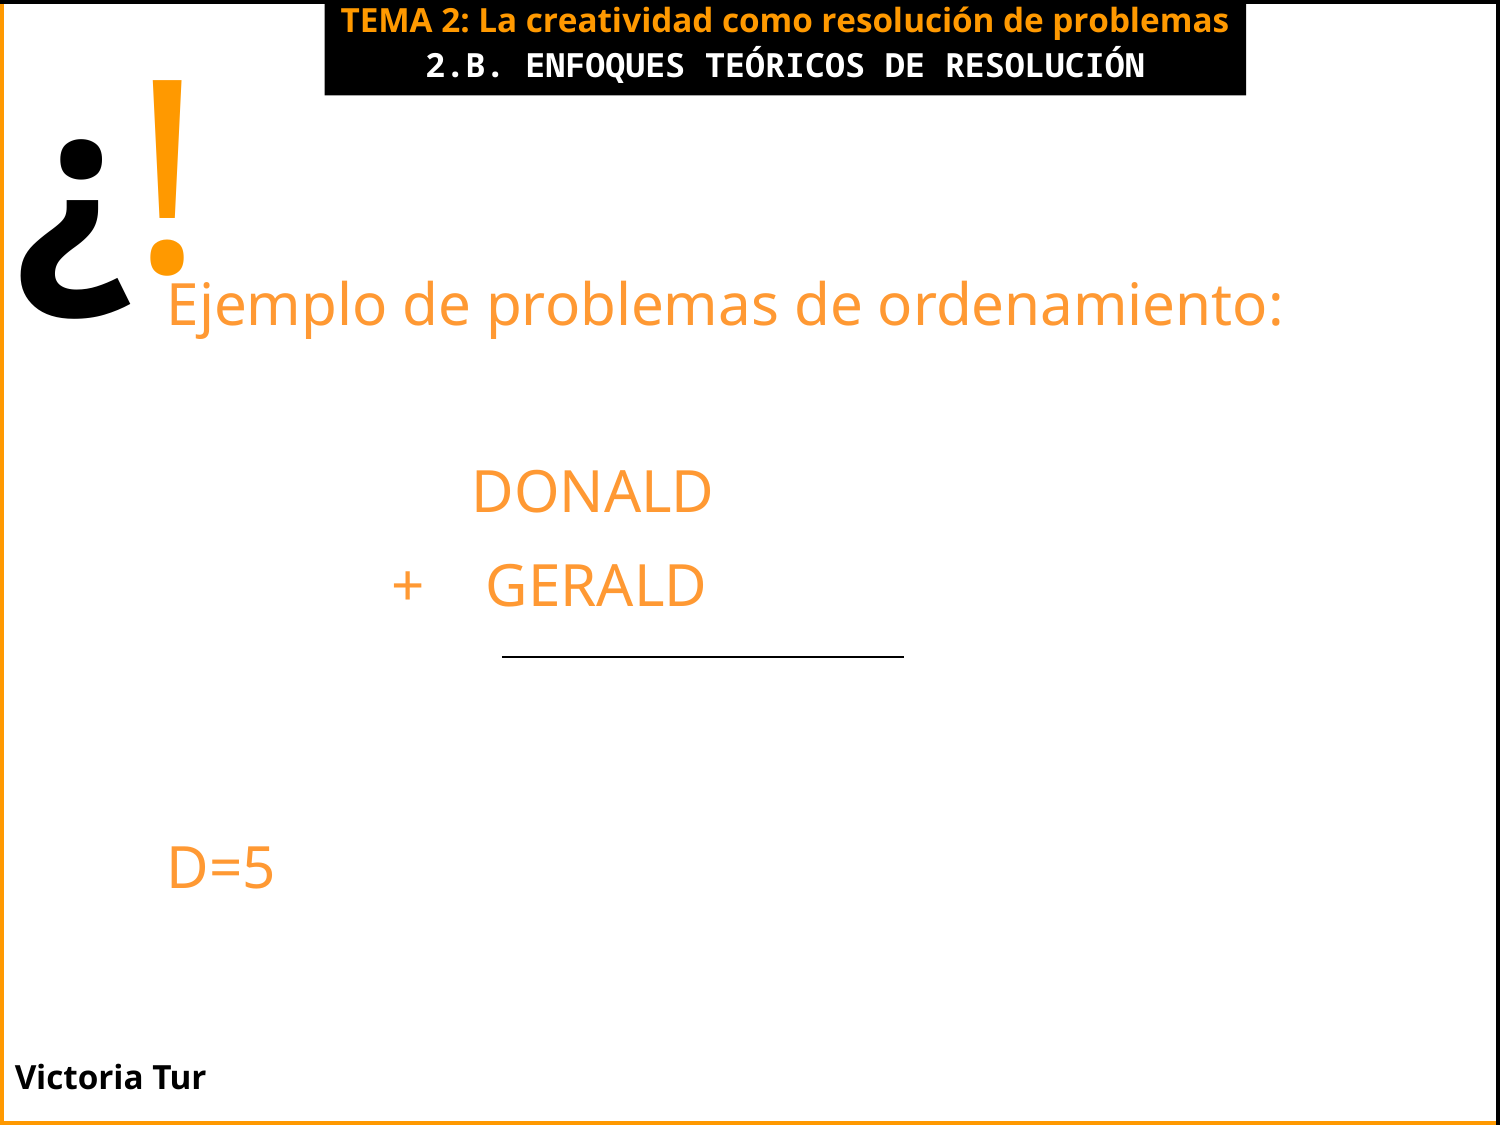

# Ejemplo de problemas de ordenamiento:
 DONALD
			+ GERALD
D=5